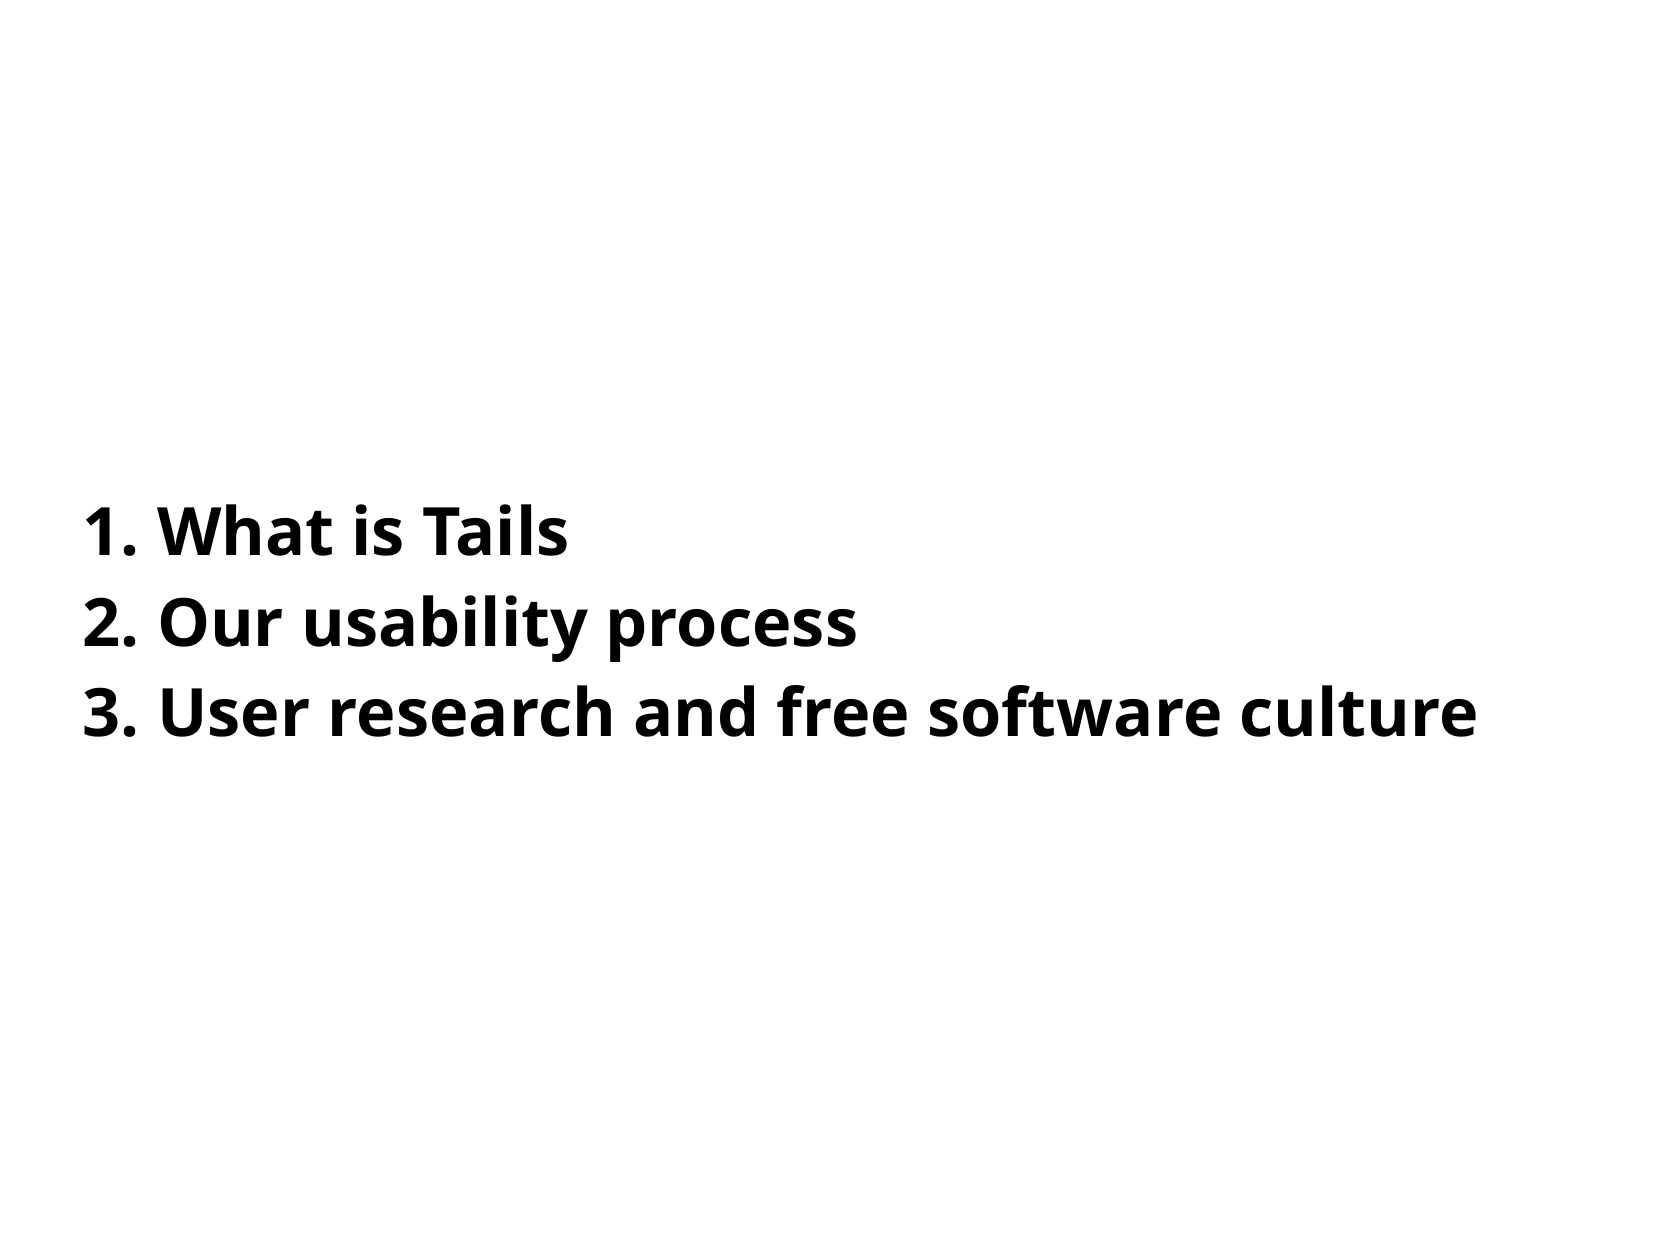

# What is Tails
 Our usability process
 User research and free software culture